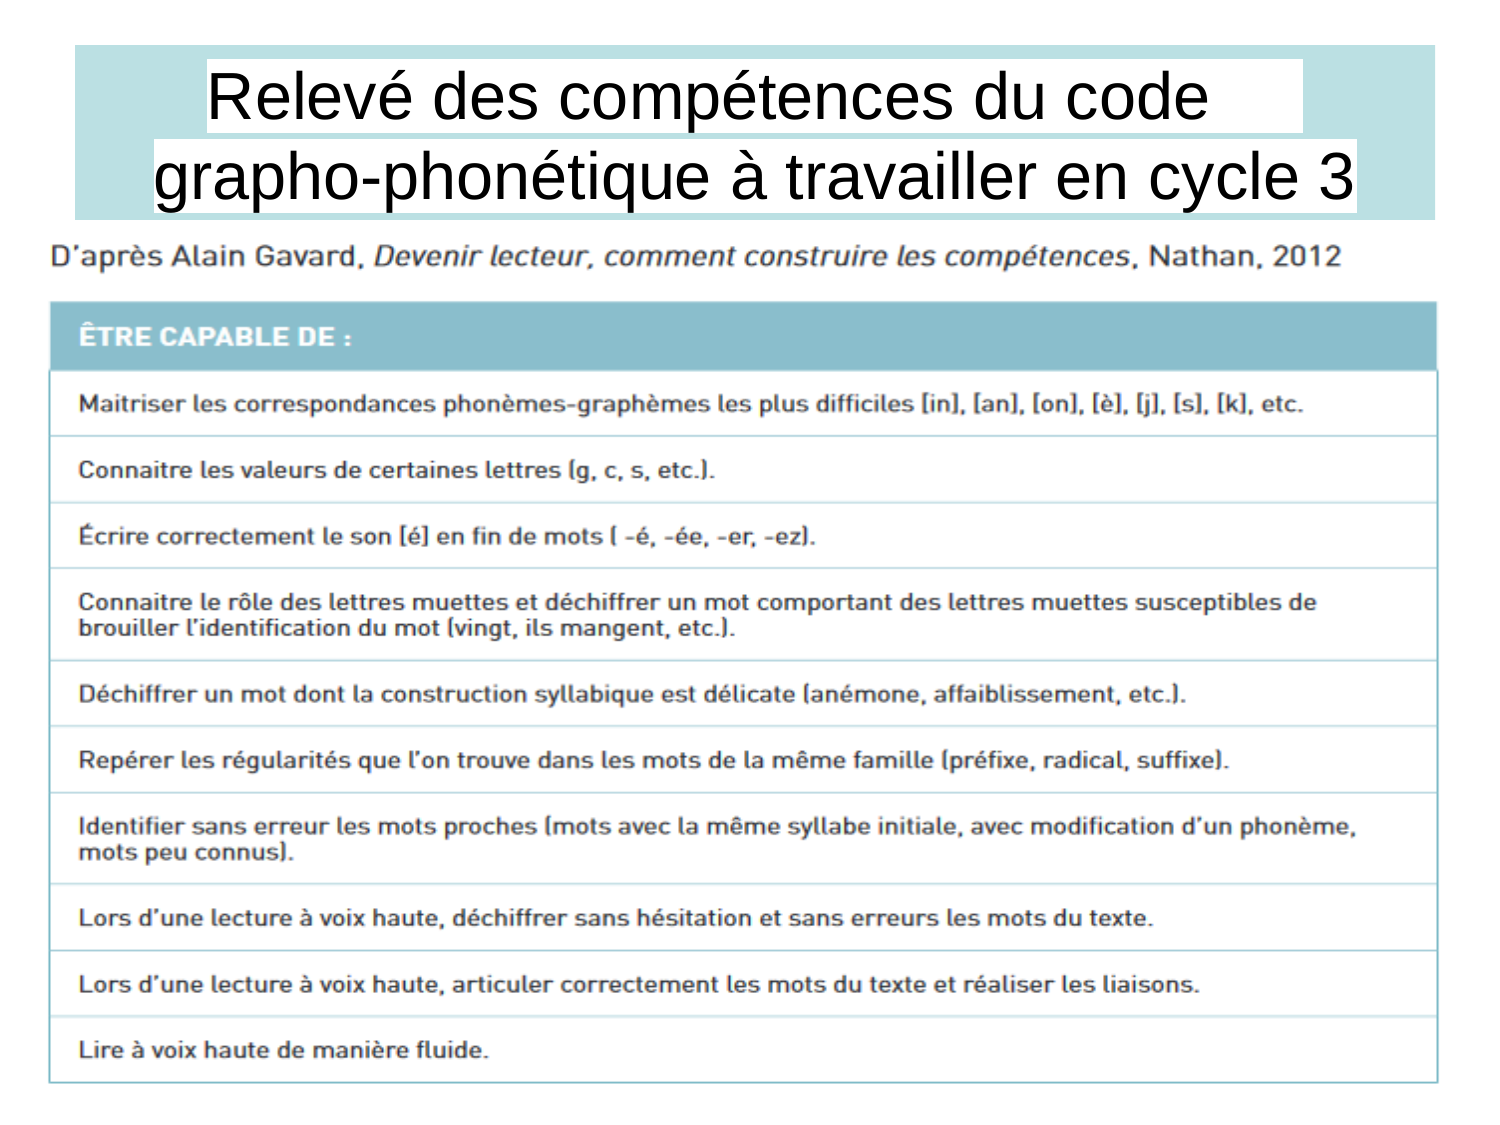

# Relevé des compétences du code grapho-phonétique à travailler en cycle 3